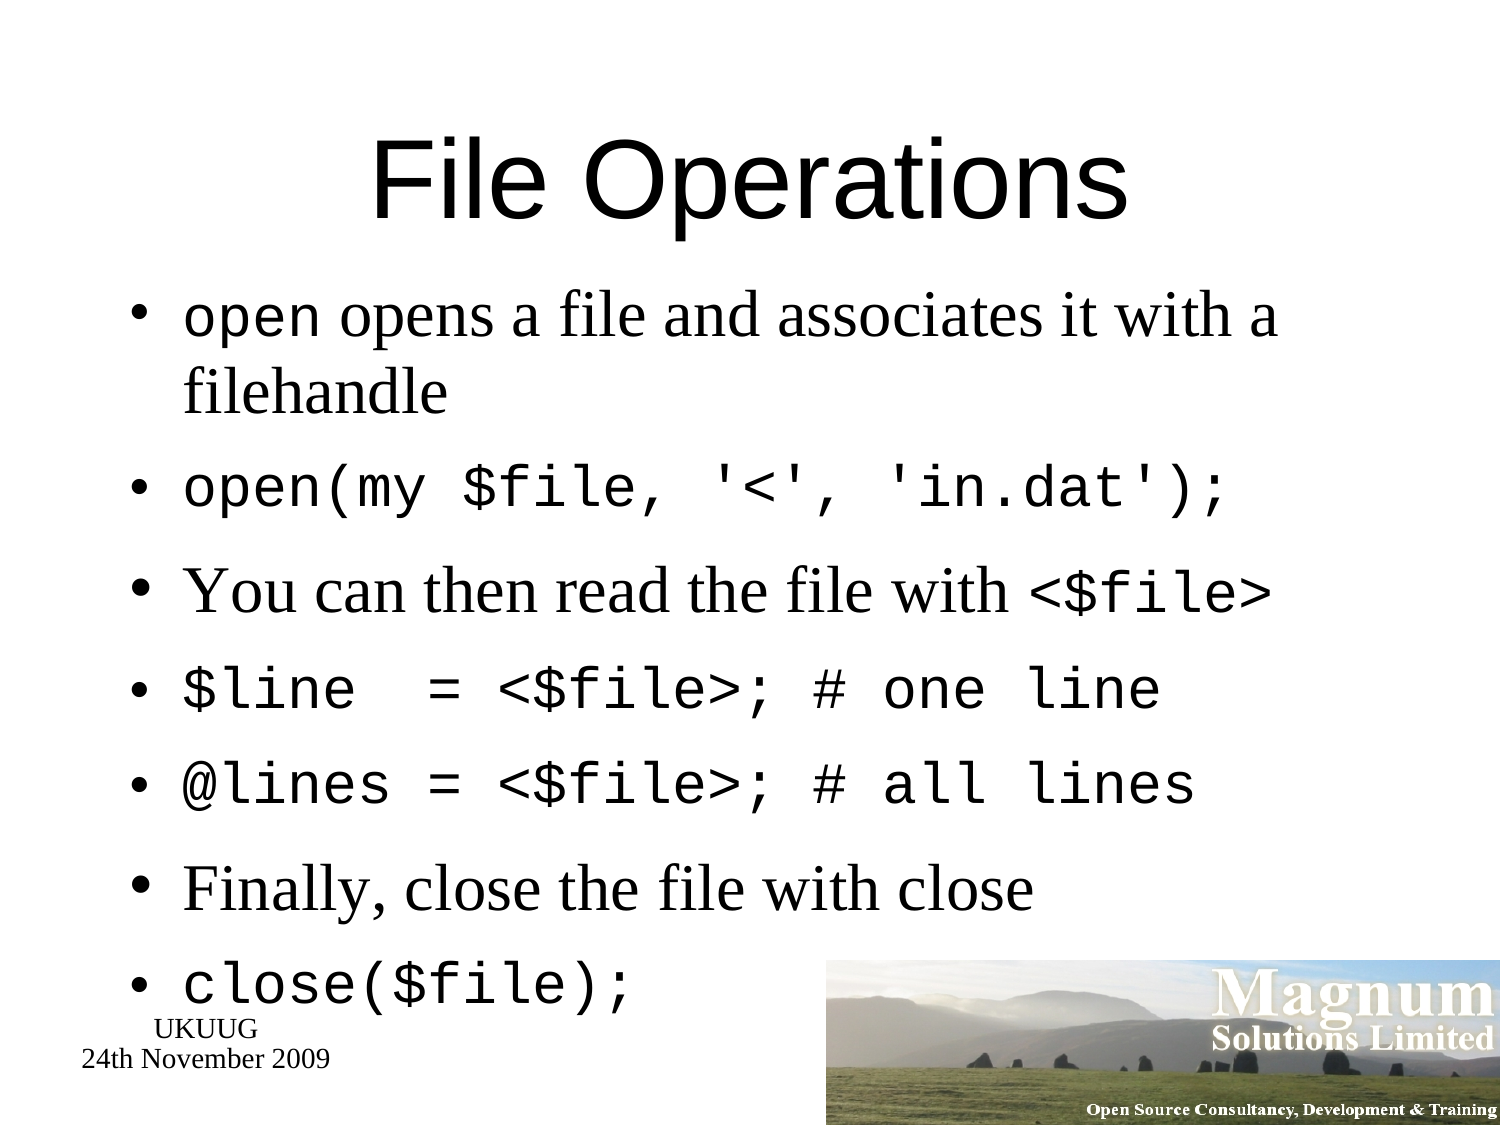

# File Operations
open opens a file and associates it with a filehandle
open(my $file, '<', 'in.dat');
You can then read the file with <$file>
$line = <$file>; # one line
@lines = <$file>; # all lines
Finally, close the file with close
close($file);
70